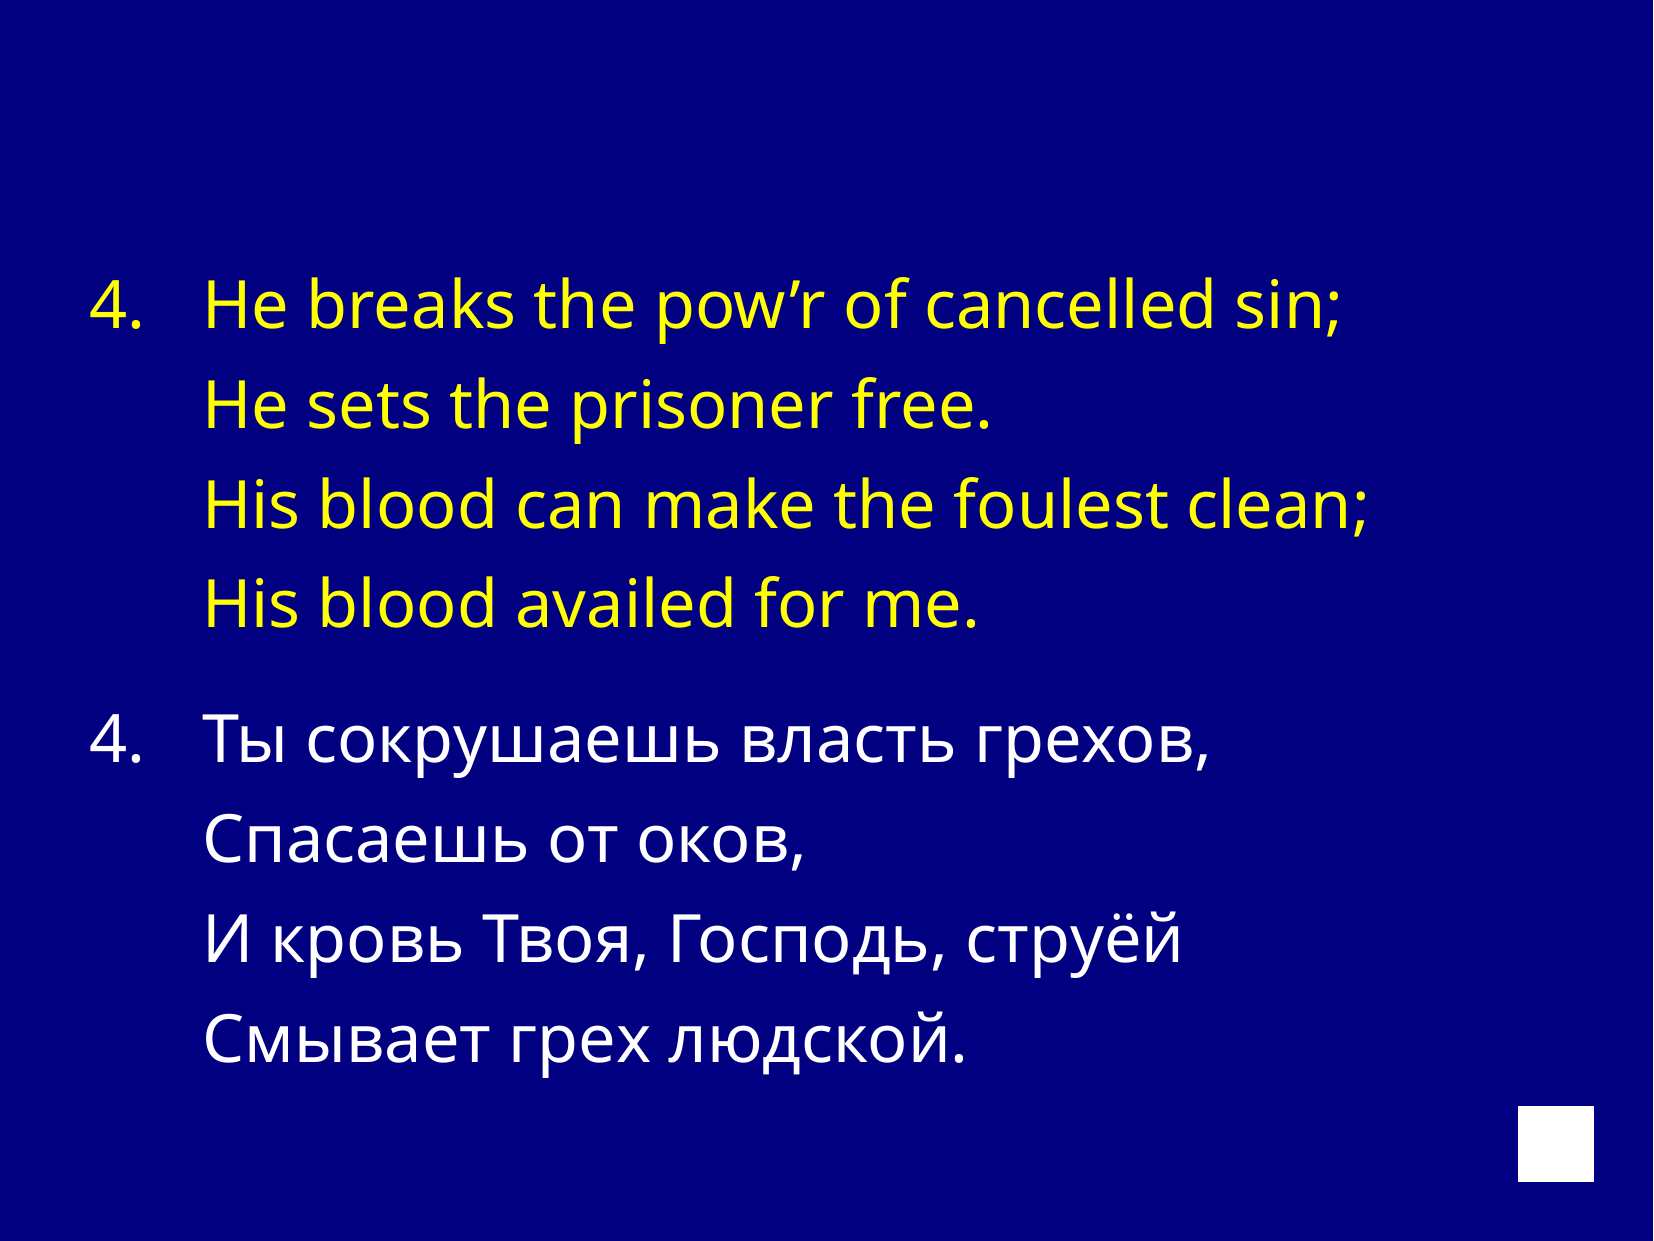

4.	He breaks the pow’r of cancelled sin;
	He sets the prisoner free.
	His blood can make the foulest clean;
	His blood availed for me.
4.	Ты сокрушаешь власть грехов,
	Спасаешь от оков,
	И кровь Твоя, Господь, струёй
	Смывает грех людской.